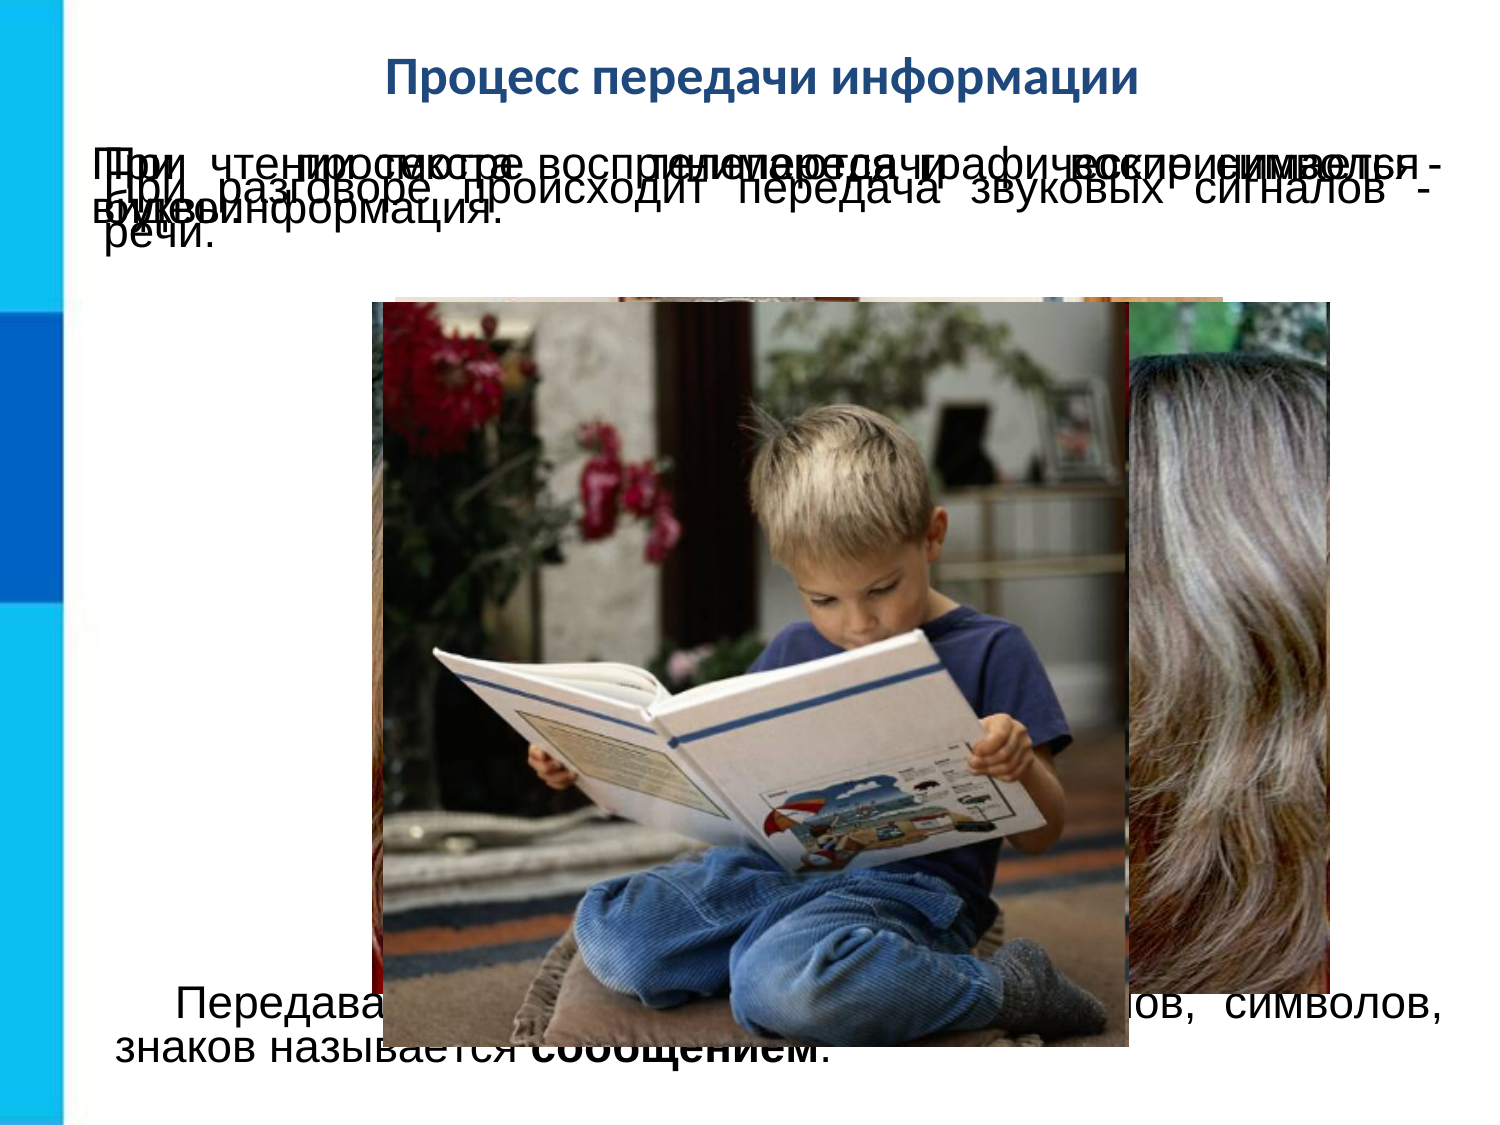

Процесс передачи информации
При просмотре телепередачи воспринимается видеоинформация.
При чтении текста воспринимаются графические символы - буквы.
При разговоре происходит передача звуковых сигналов - речи.
Передаваемая последовательность сигналов, символов, знаков называется сообщением.